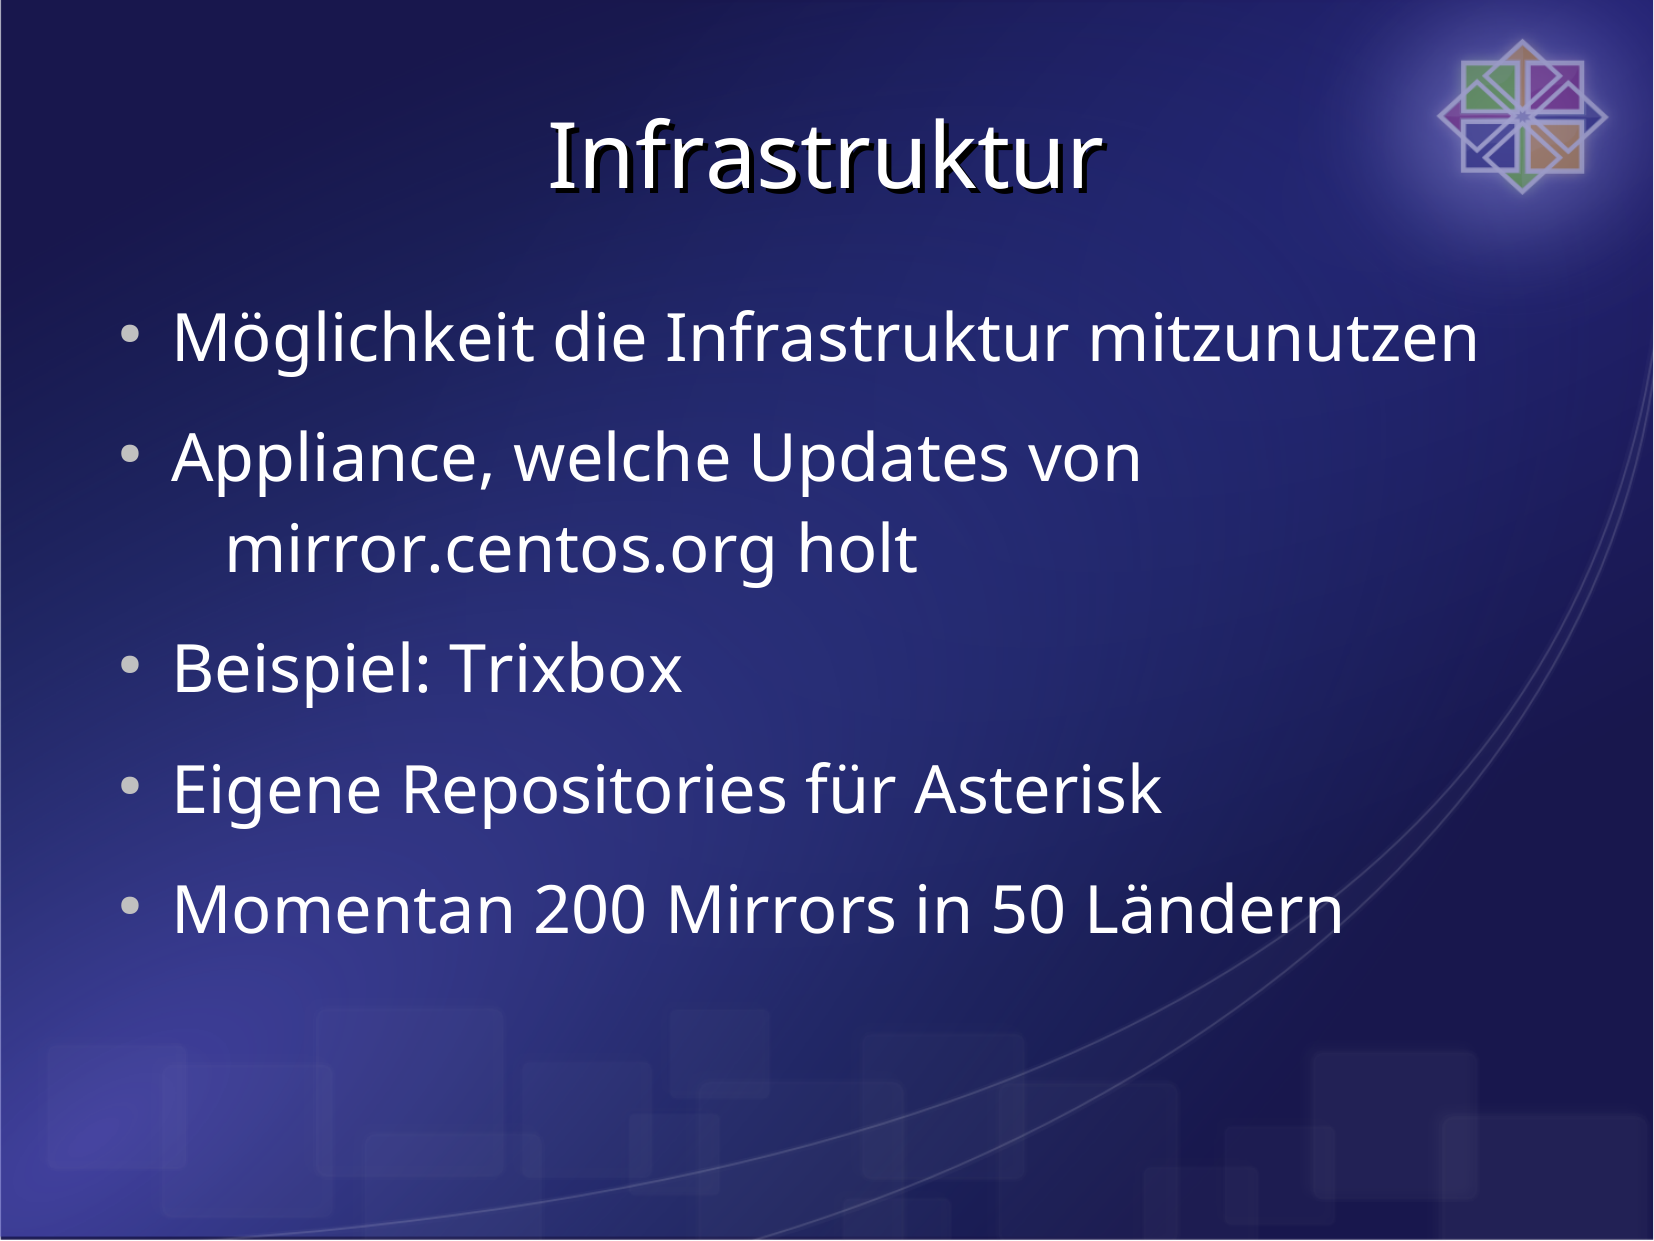

# Infrastruktur
Möglichkeit die Infrastruktur mitzunutzen
Appliance, welche Updates von mirror.centos.org holt
Beispiel: Trixbox
Eigene Repositories für Asterisk
Momentan 200 Mirrors in 50 Ländern